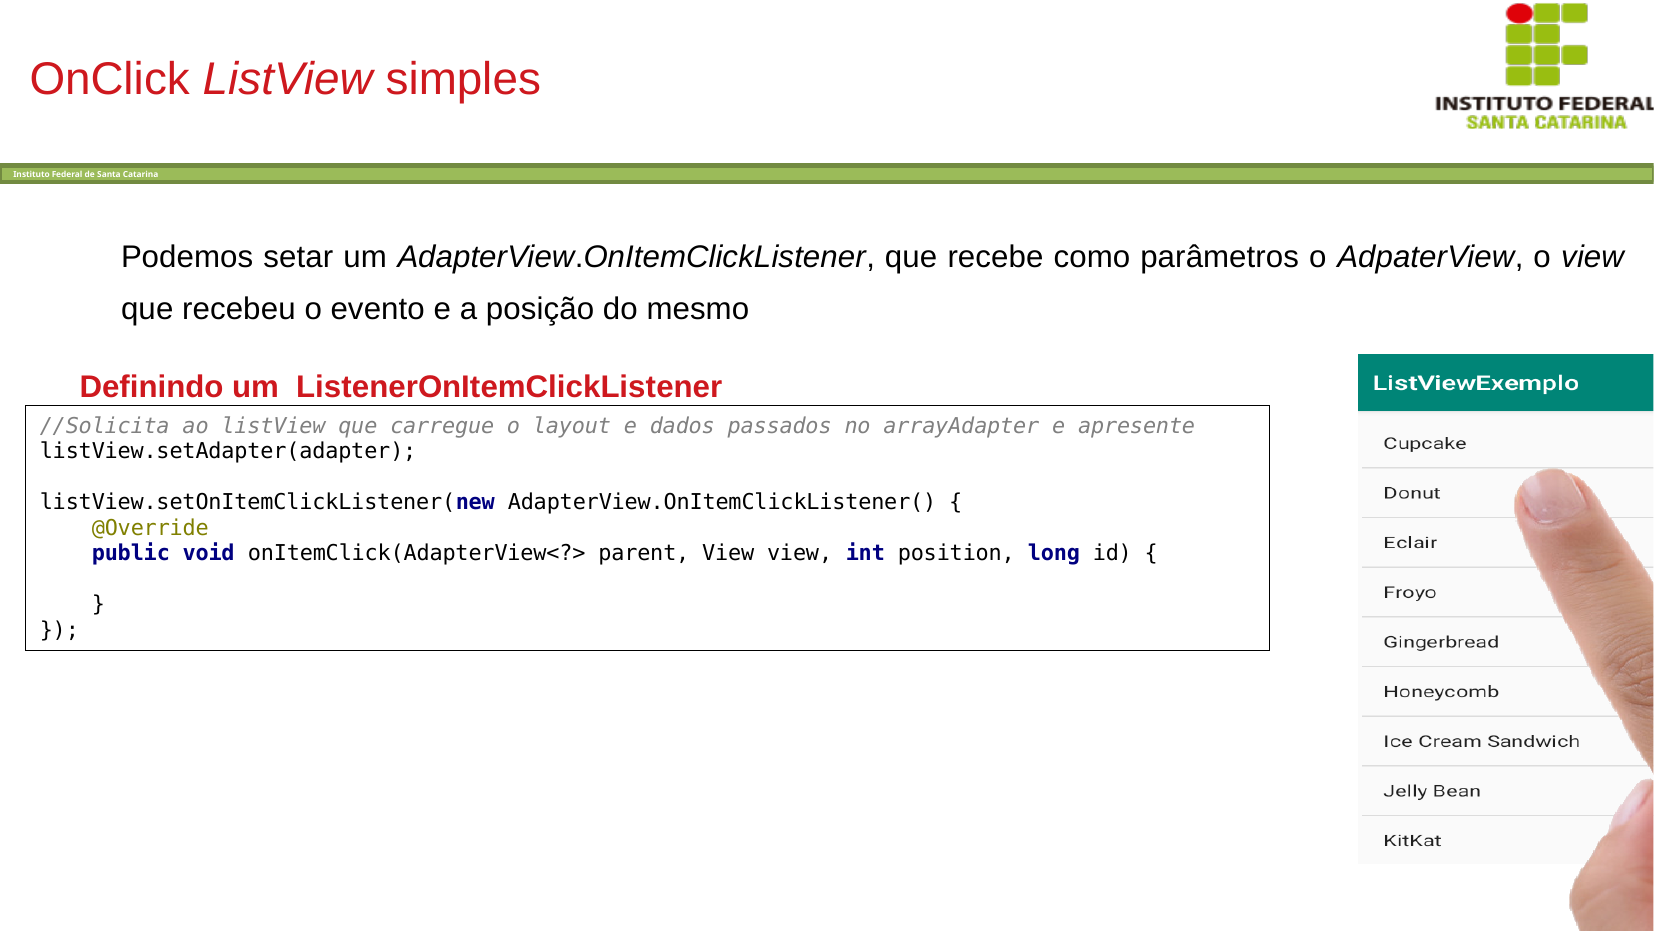

# OnClick ListView simples
Podemos setar um AdapterView.OnItemClickListener, que recebe como parâmetros o AdpaterView, o view que recebeu o evento e a posição do mesmo
Definindo um ListenerOnItemClickListener
//Solicita ao listView que carregue o layout e dados passados no arrayAdapter e apresente
listView.setAdapter(adapter);
listView.setOnItemClickListener(new AdapterView.OnItemClickListener() {
 @Override
 public void onItemClick(AdapterView<?> parent, View view, int position, long id) {
 }
});